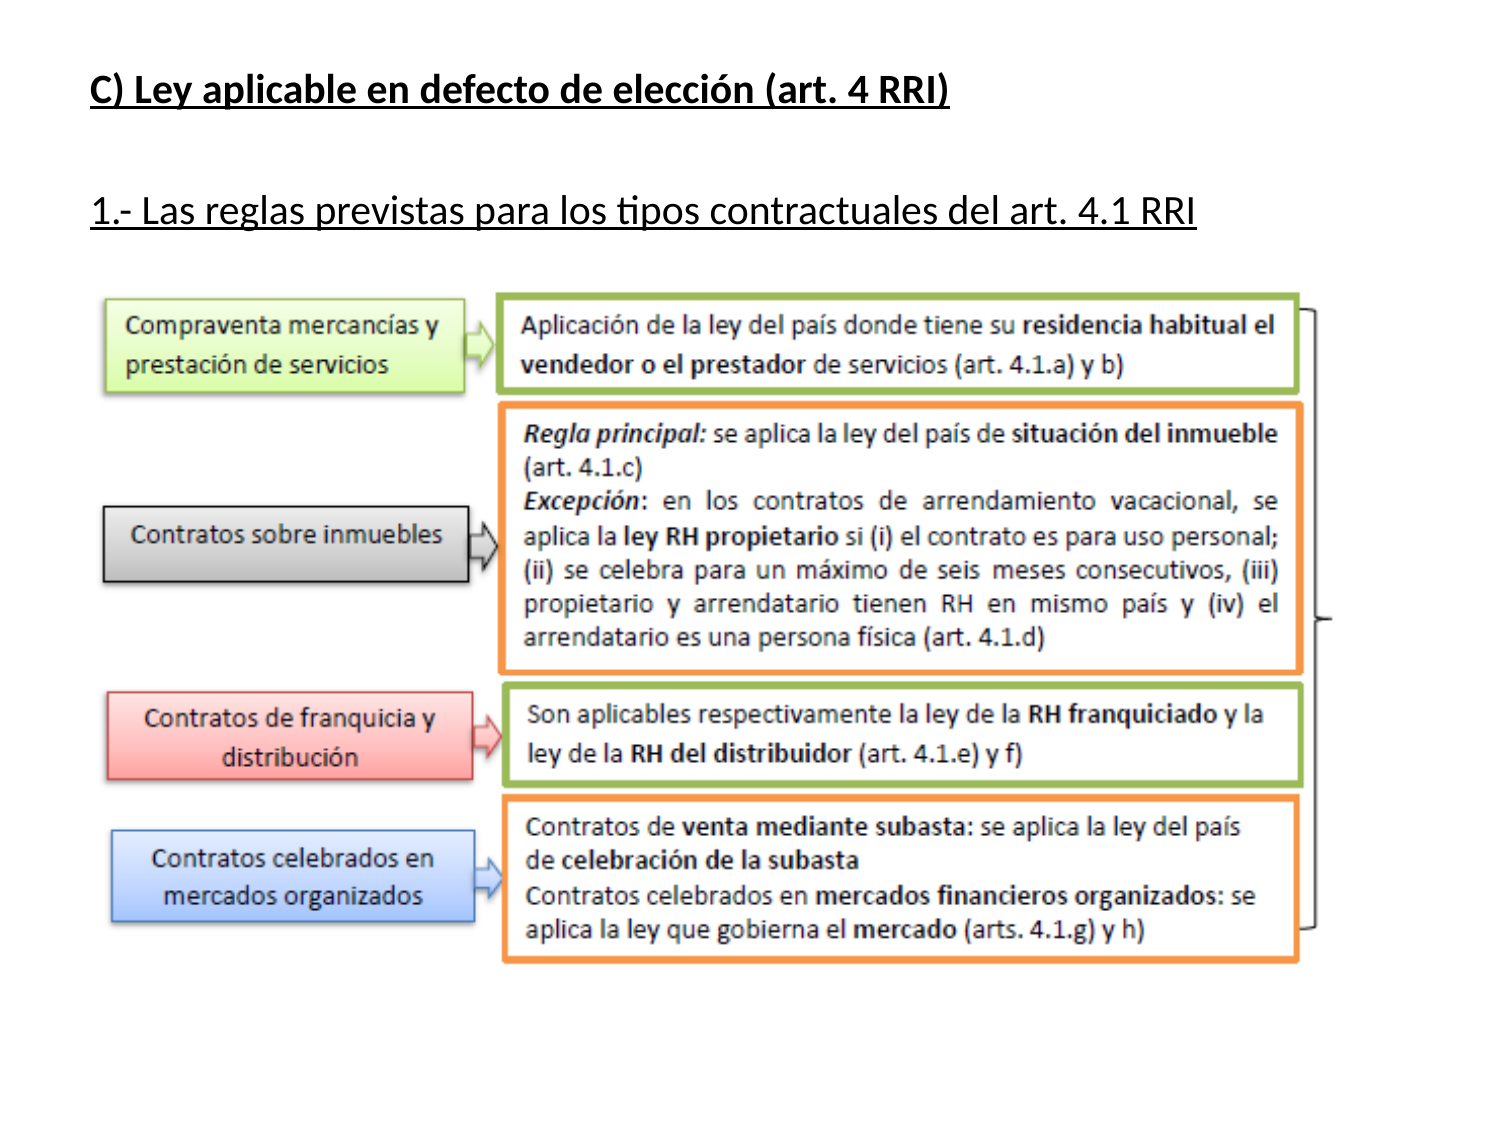

# C) Ley aplicable en defecto de elección (art. 4 RRI)
1.- Las reglas previstas para los tipos contractuales del art. 4.1 RRI